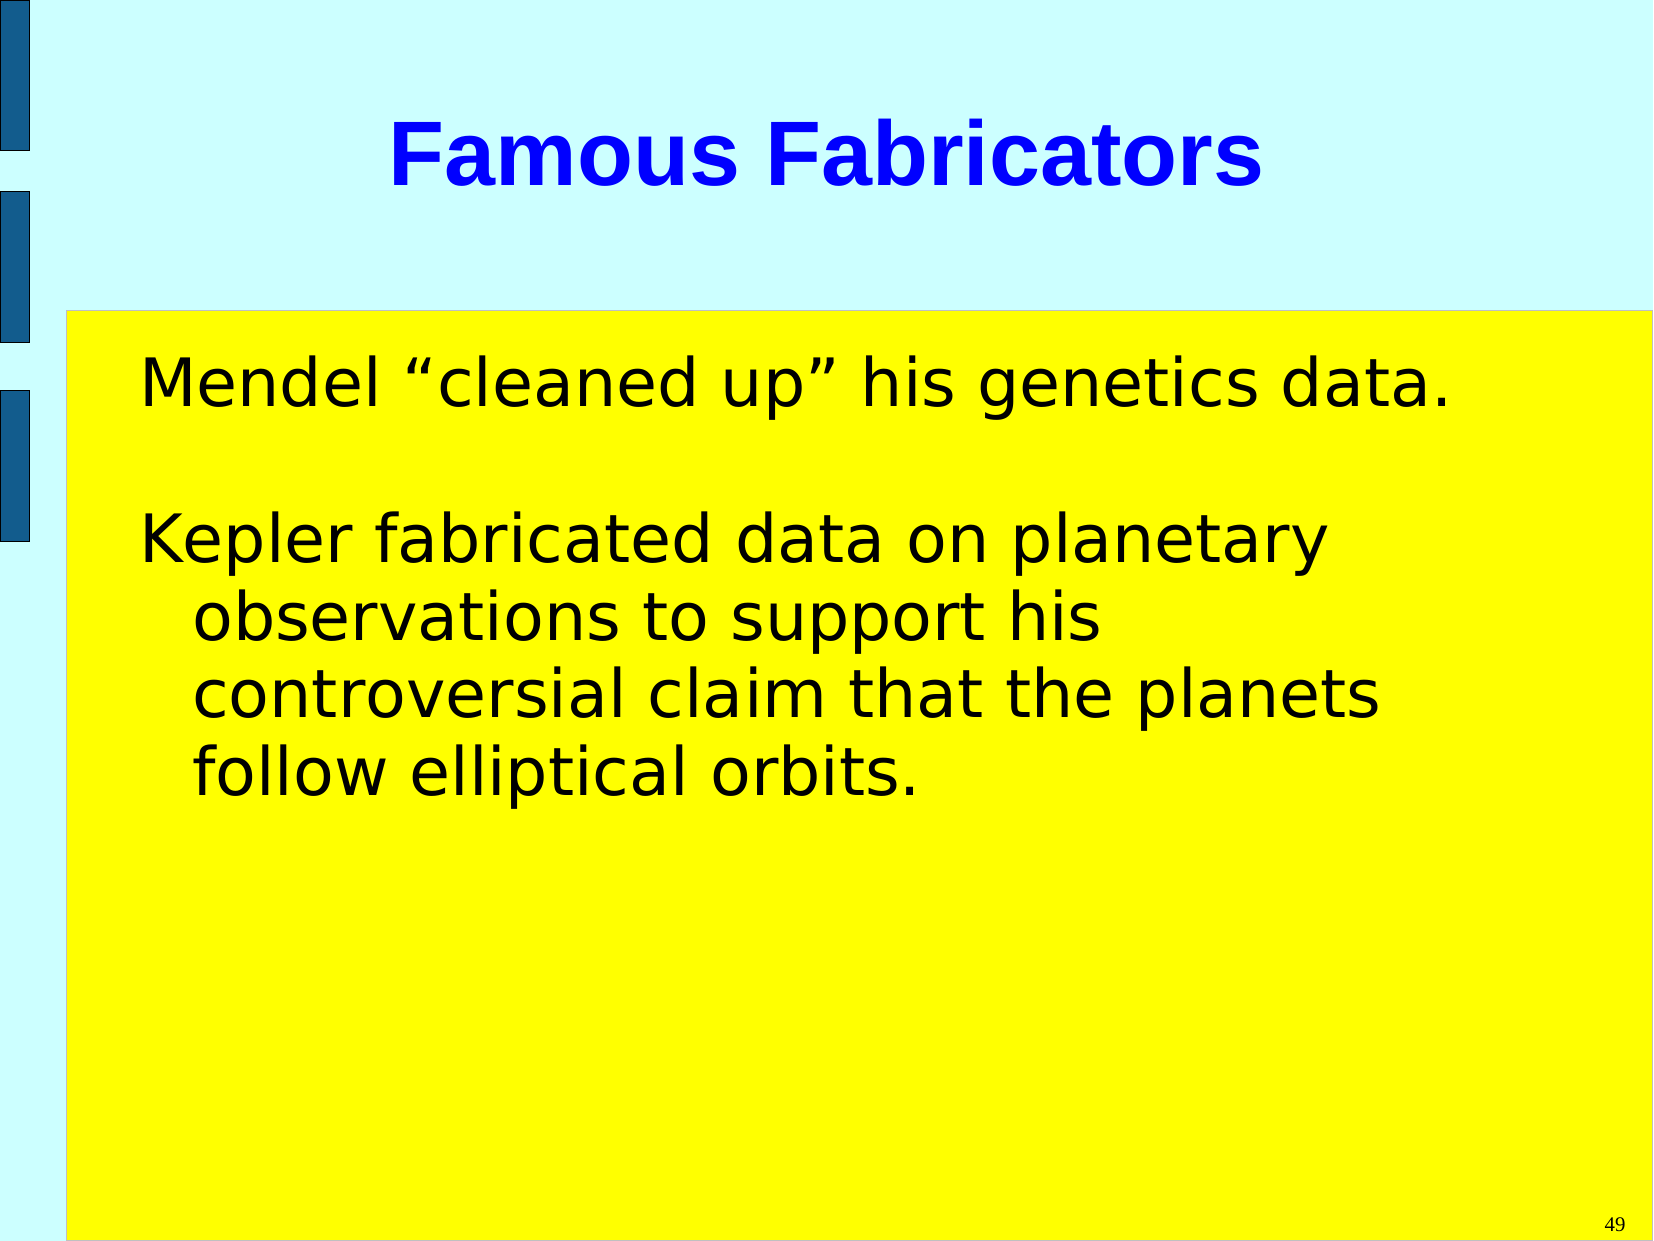

# Famous Fabricators
Mendel “cleaned up” his genetics data.
Kepler fabricated data on planetary observations to support his controversial claim that the planets follow elliptical orbits.